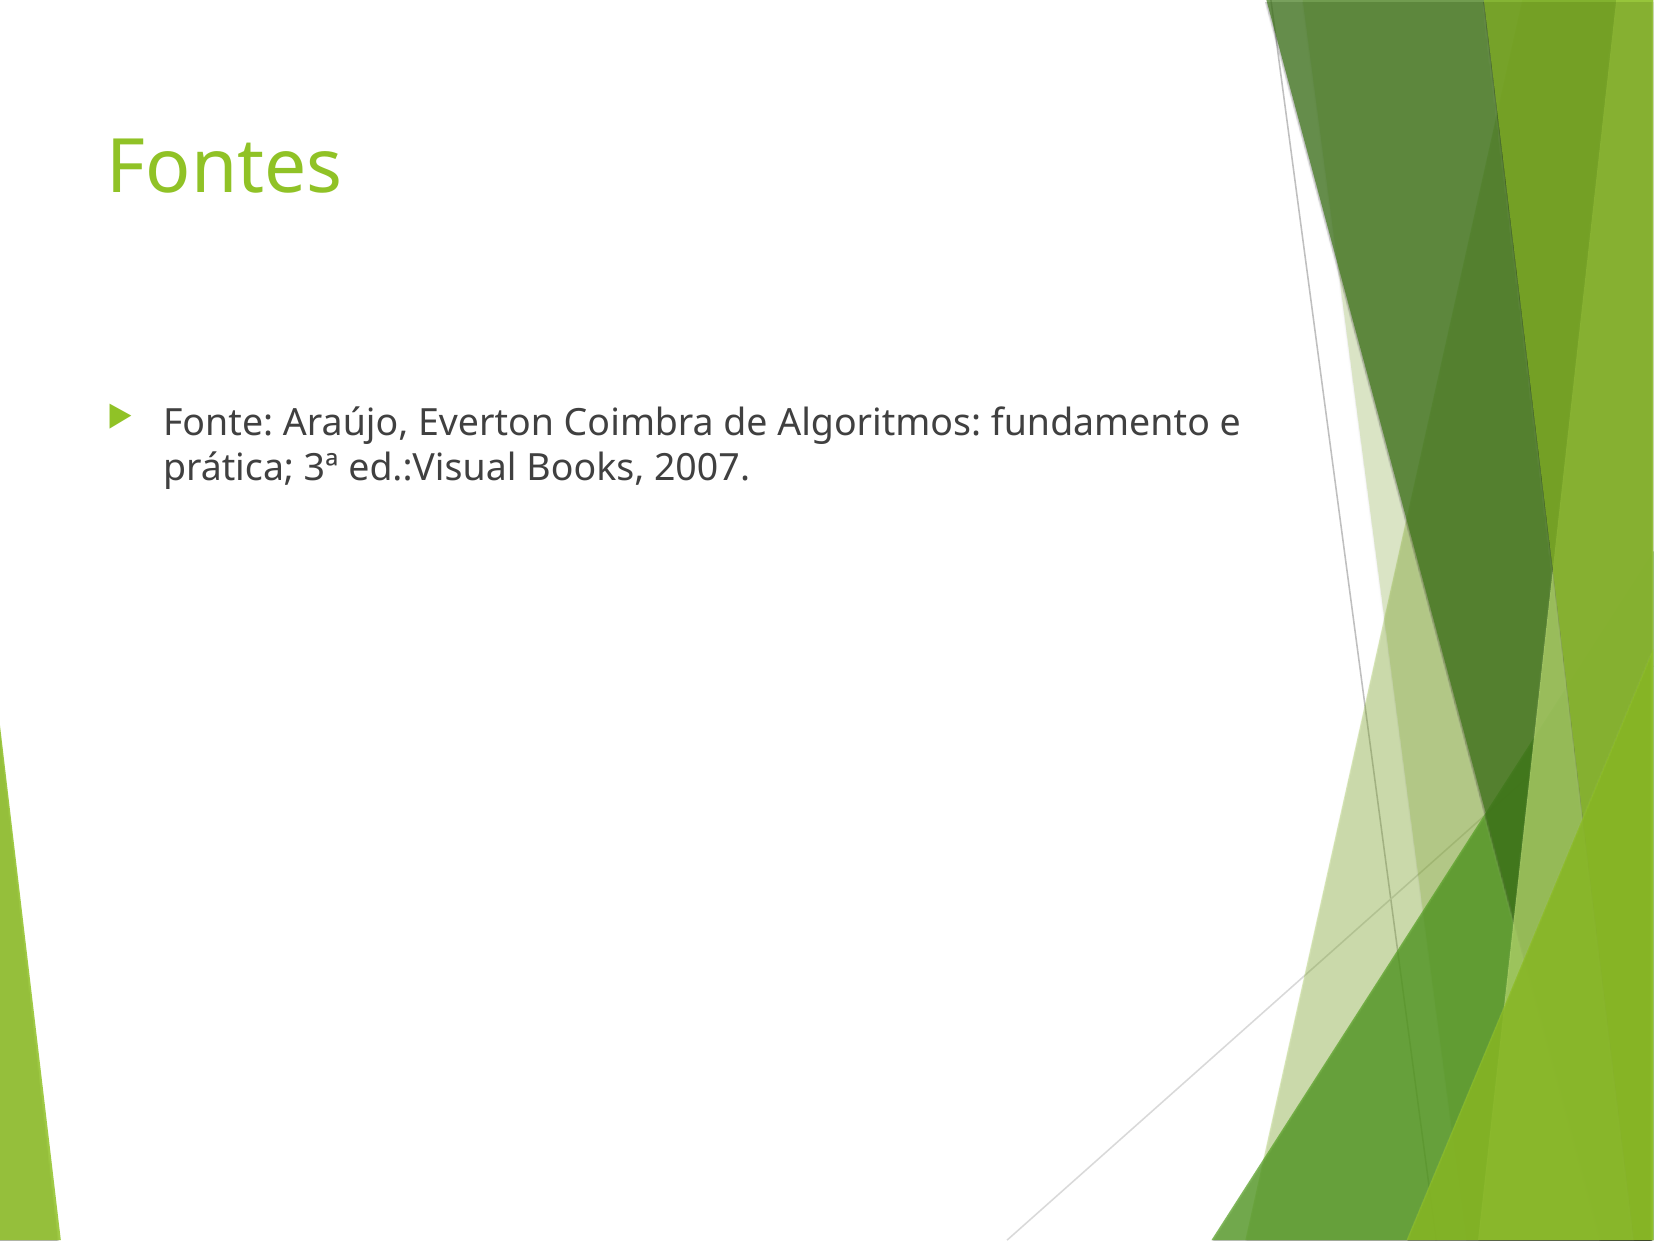

# Fontes
Fonte: Araújo, Everton Coimbra de Algoritmos: fundamento e prática; 3ª ed.:Visual Books, 2007.